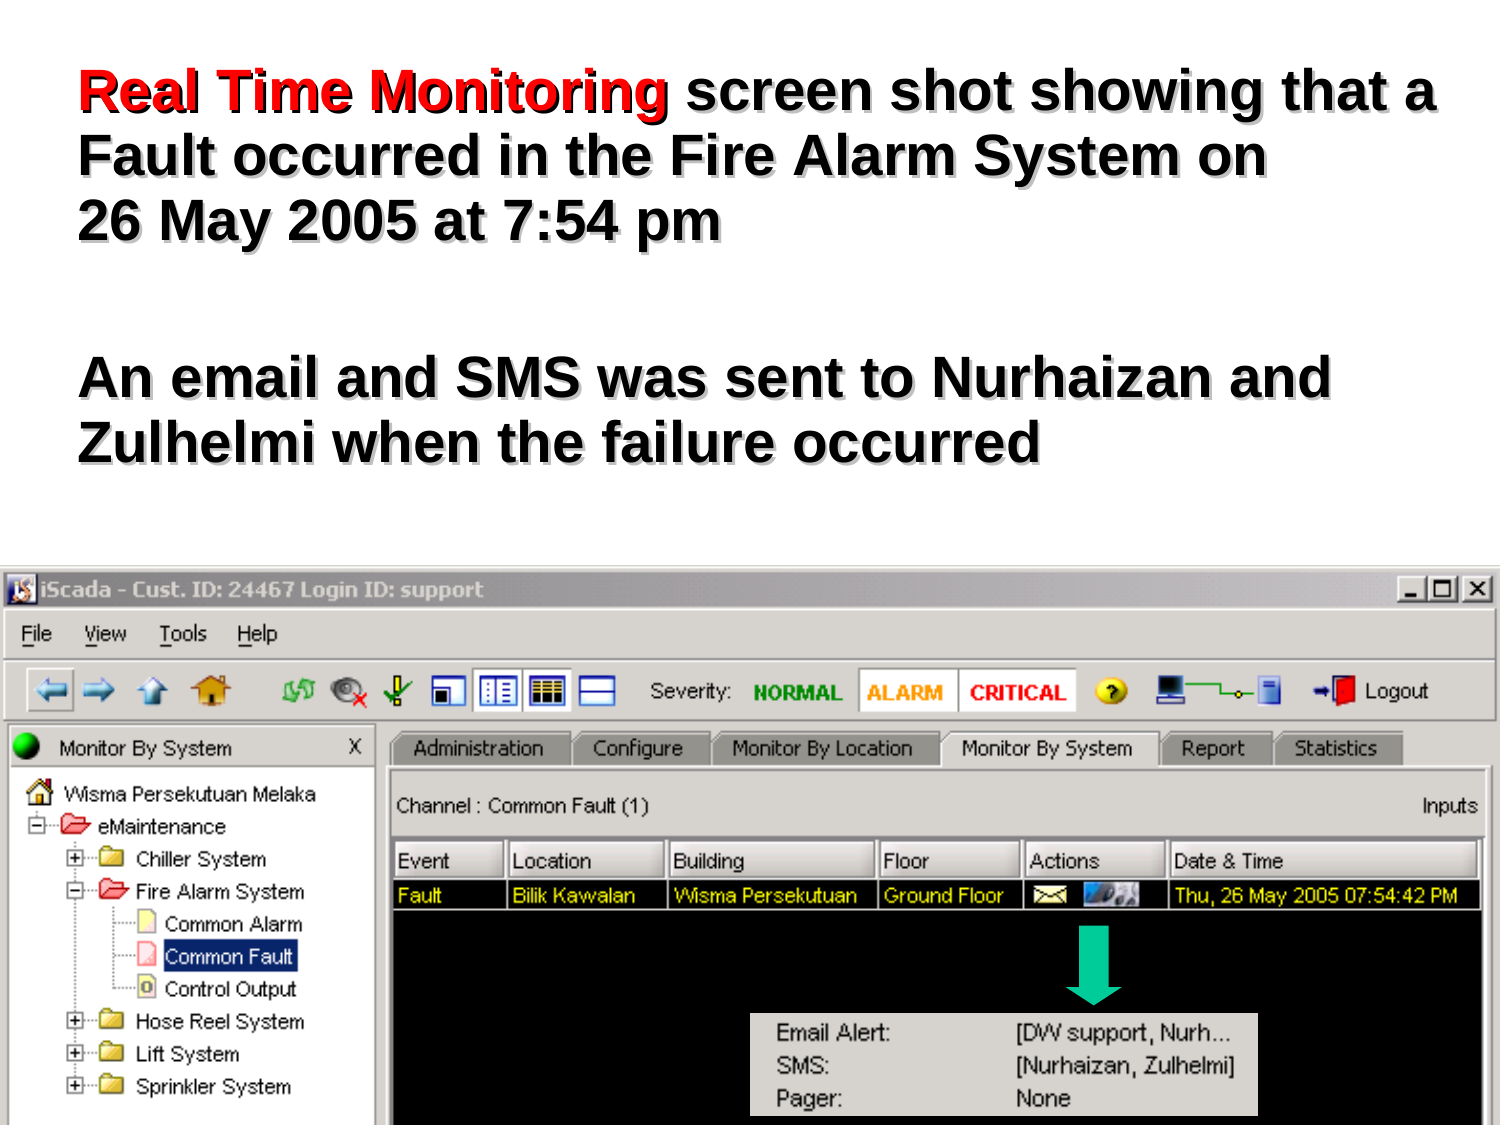

Real Time Monitoring screen shot showing that a Fault occurred in the Fire Alarm System on
26 May 2005 at 7:54 pm
An email and SMS was sent to Nurhaizan and Zulhelmi when the failure occurred